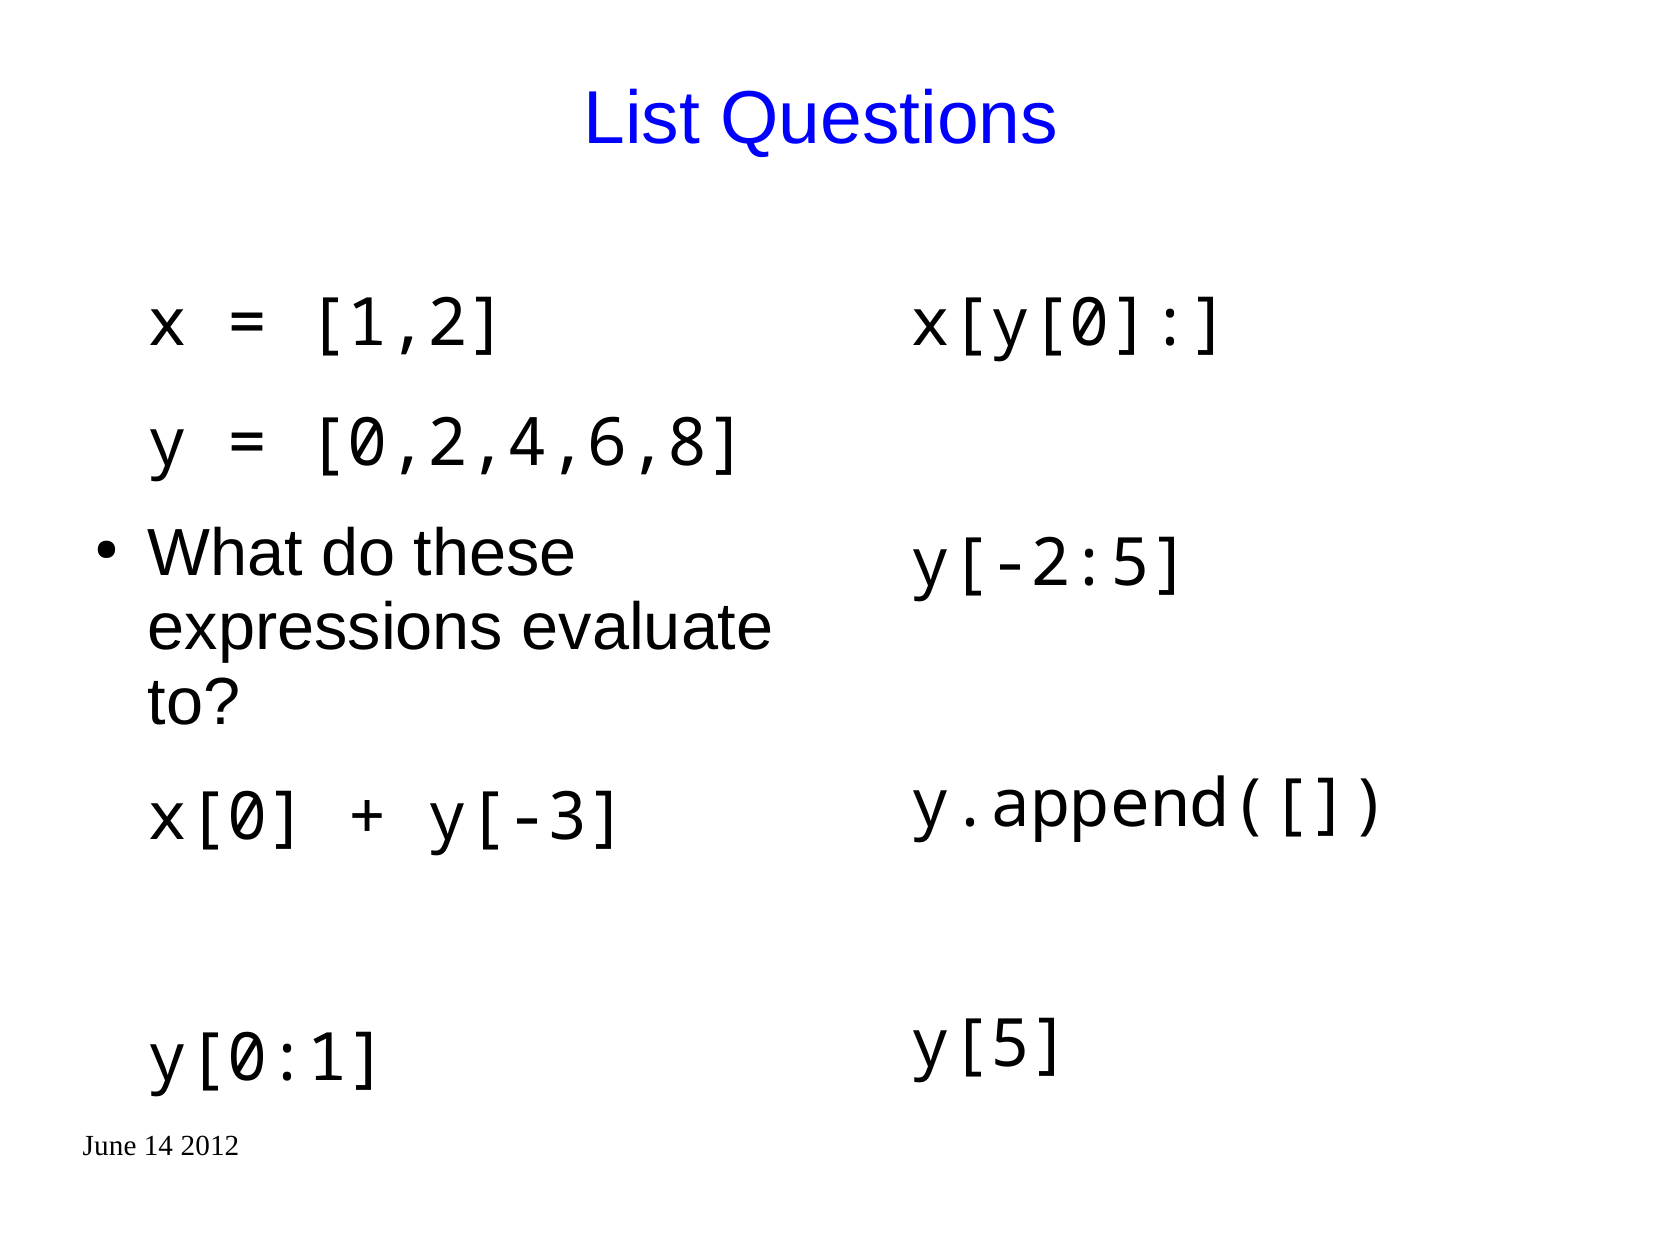

# List Questions
x = [1,2]
y = [0,2,4,6,8]
What do these expressions evaluate to?
x[0] + y[-3]
y[0:1]
x[y[0]:]
y[-2:5]
y.append([])
y[5]
June 14 2012